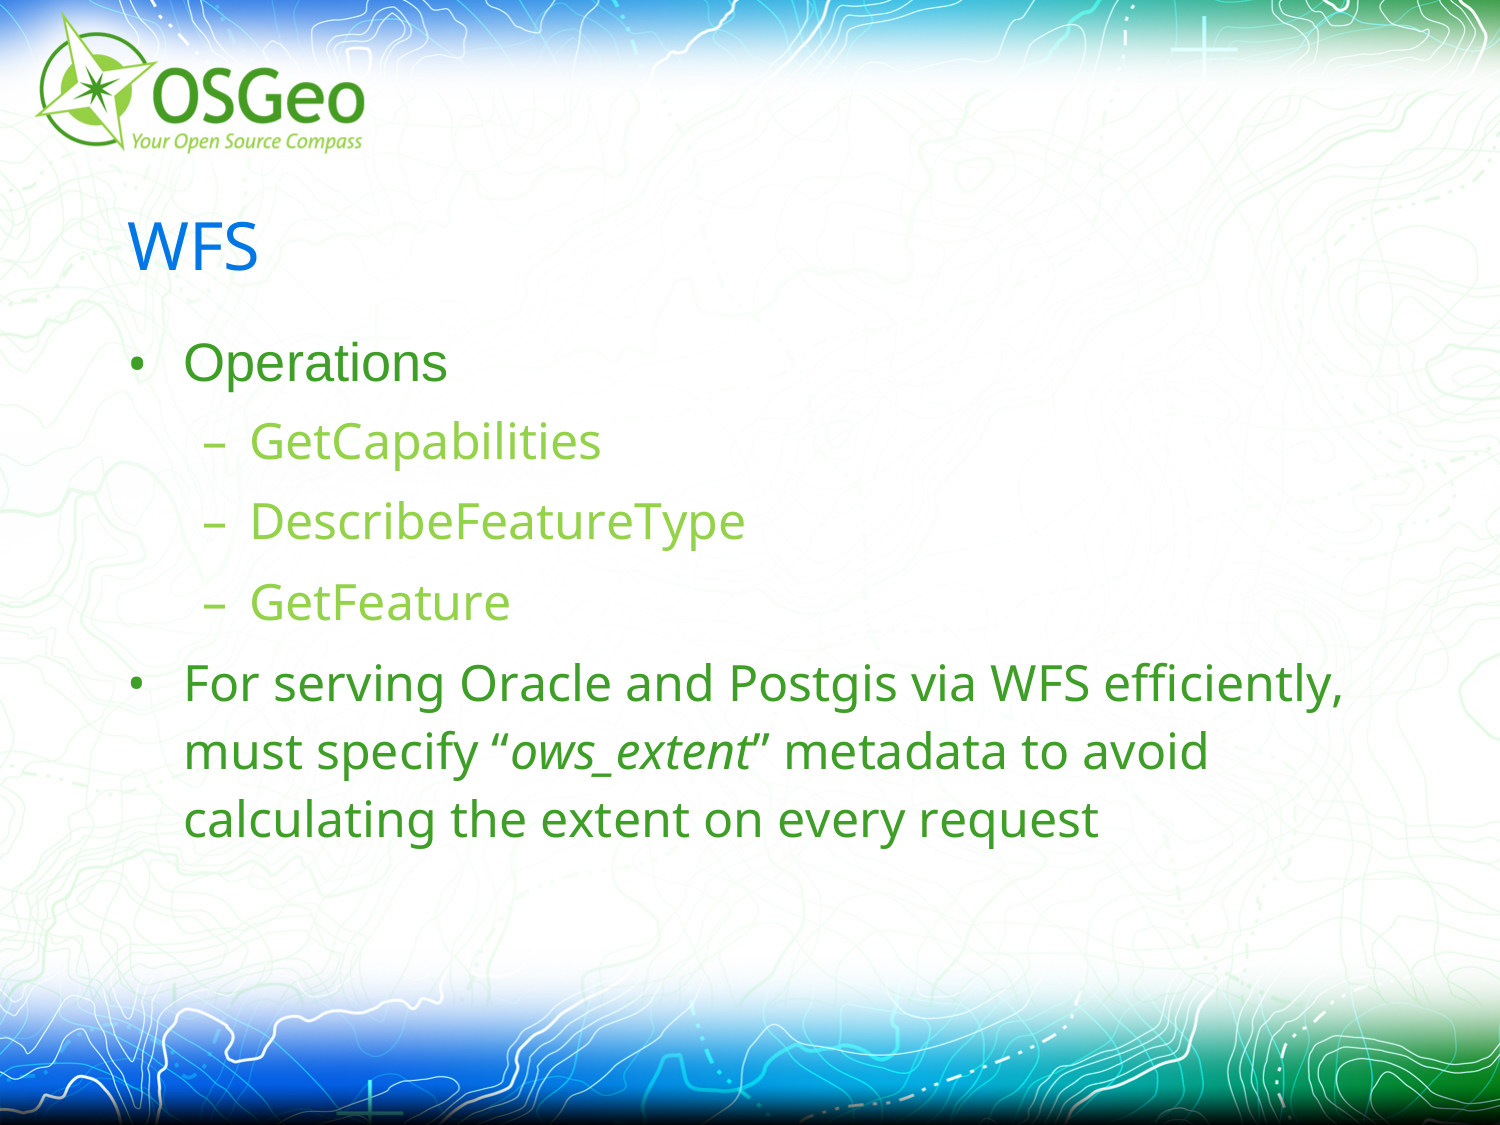

# WFS
Operations
GetCapabilities
DescribeFeatureType
GetFeature
For serving Oracle and Postgis via WFS efficiently, must specify “ows_extent” metadata to avoid calculating the extent on every request